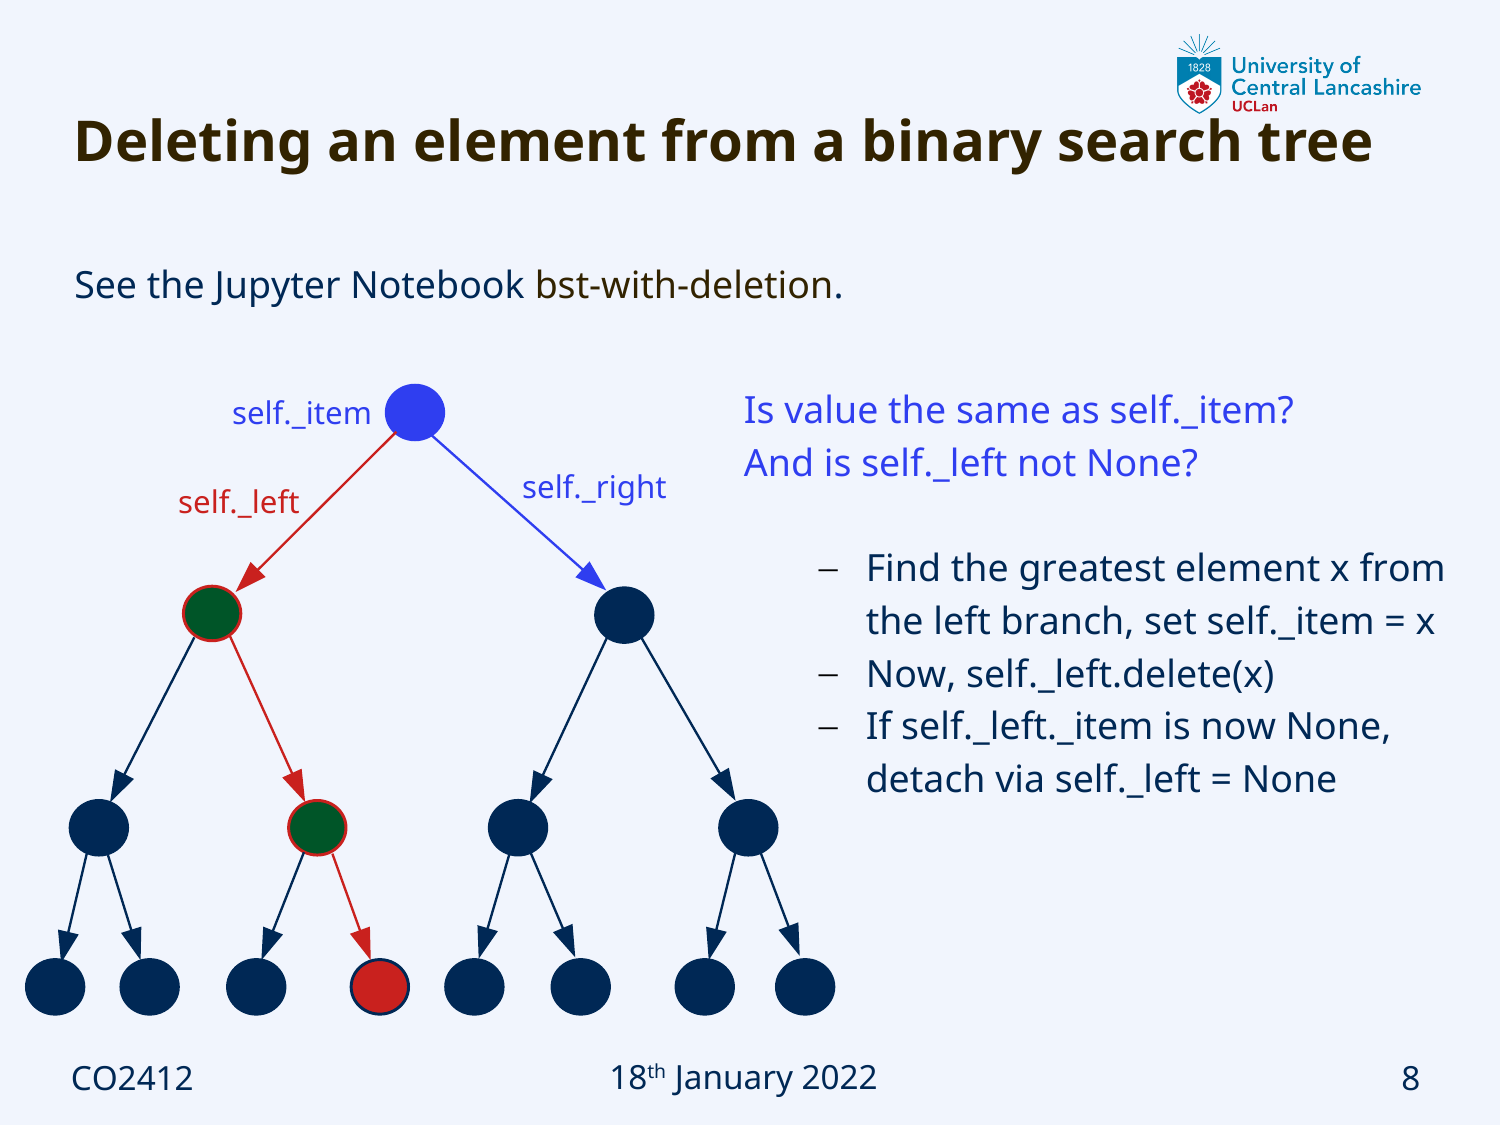

# Deleting an element from a binary search tree
See the Jupyter Notebook bst-with-deletion.
Is value the same as self._item?
And is self._left not None?
Find the greatest element x from the left branch, set self._item = x
Now, self._left.delete(x)
If self._left._item is now None, detach via self._left = None
self._item
self._right
self._left